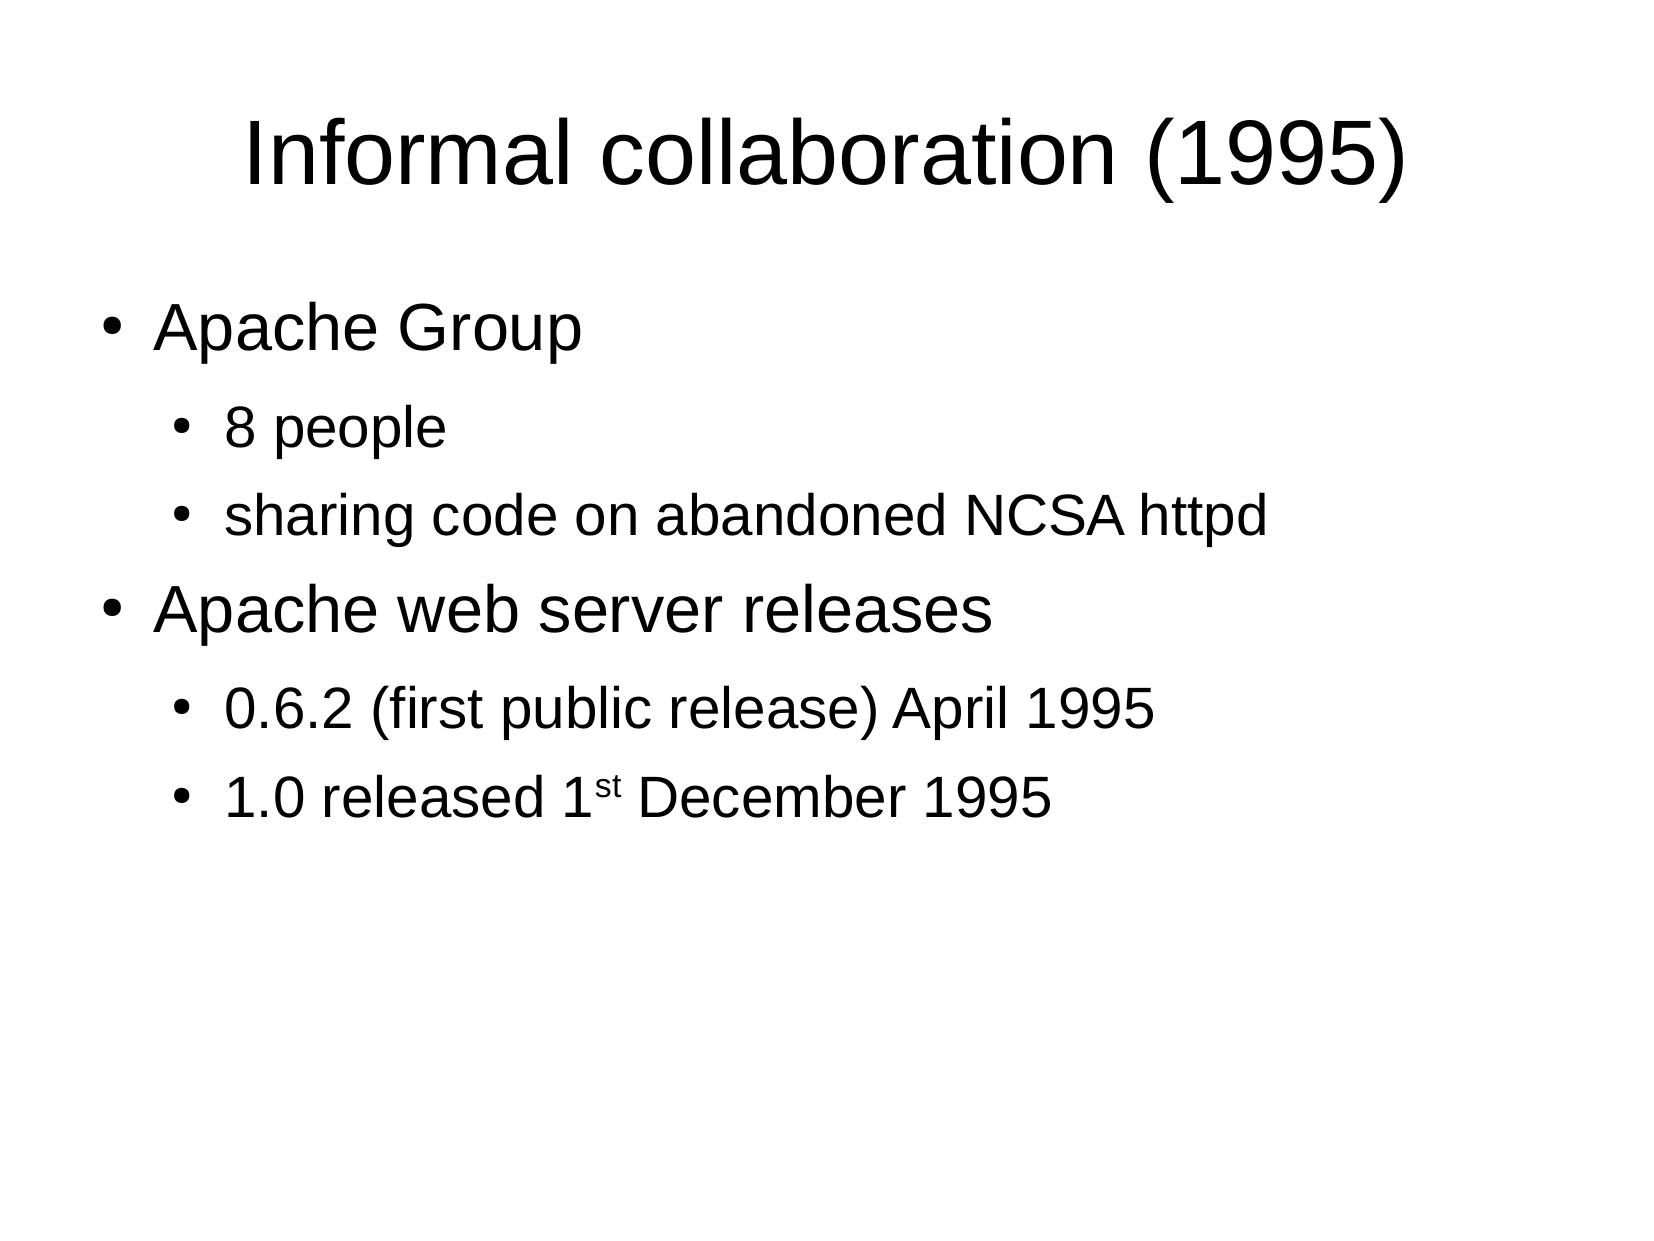

# Informal collaboration (1995)
Apache Group
8 people
sharing code on abandoned NCSA httpd
Apache web server releases
0.6.2 (first public release) April 1995
1.0 released 1st December 1995